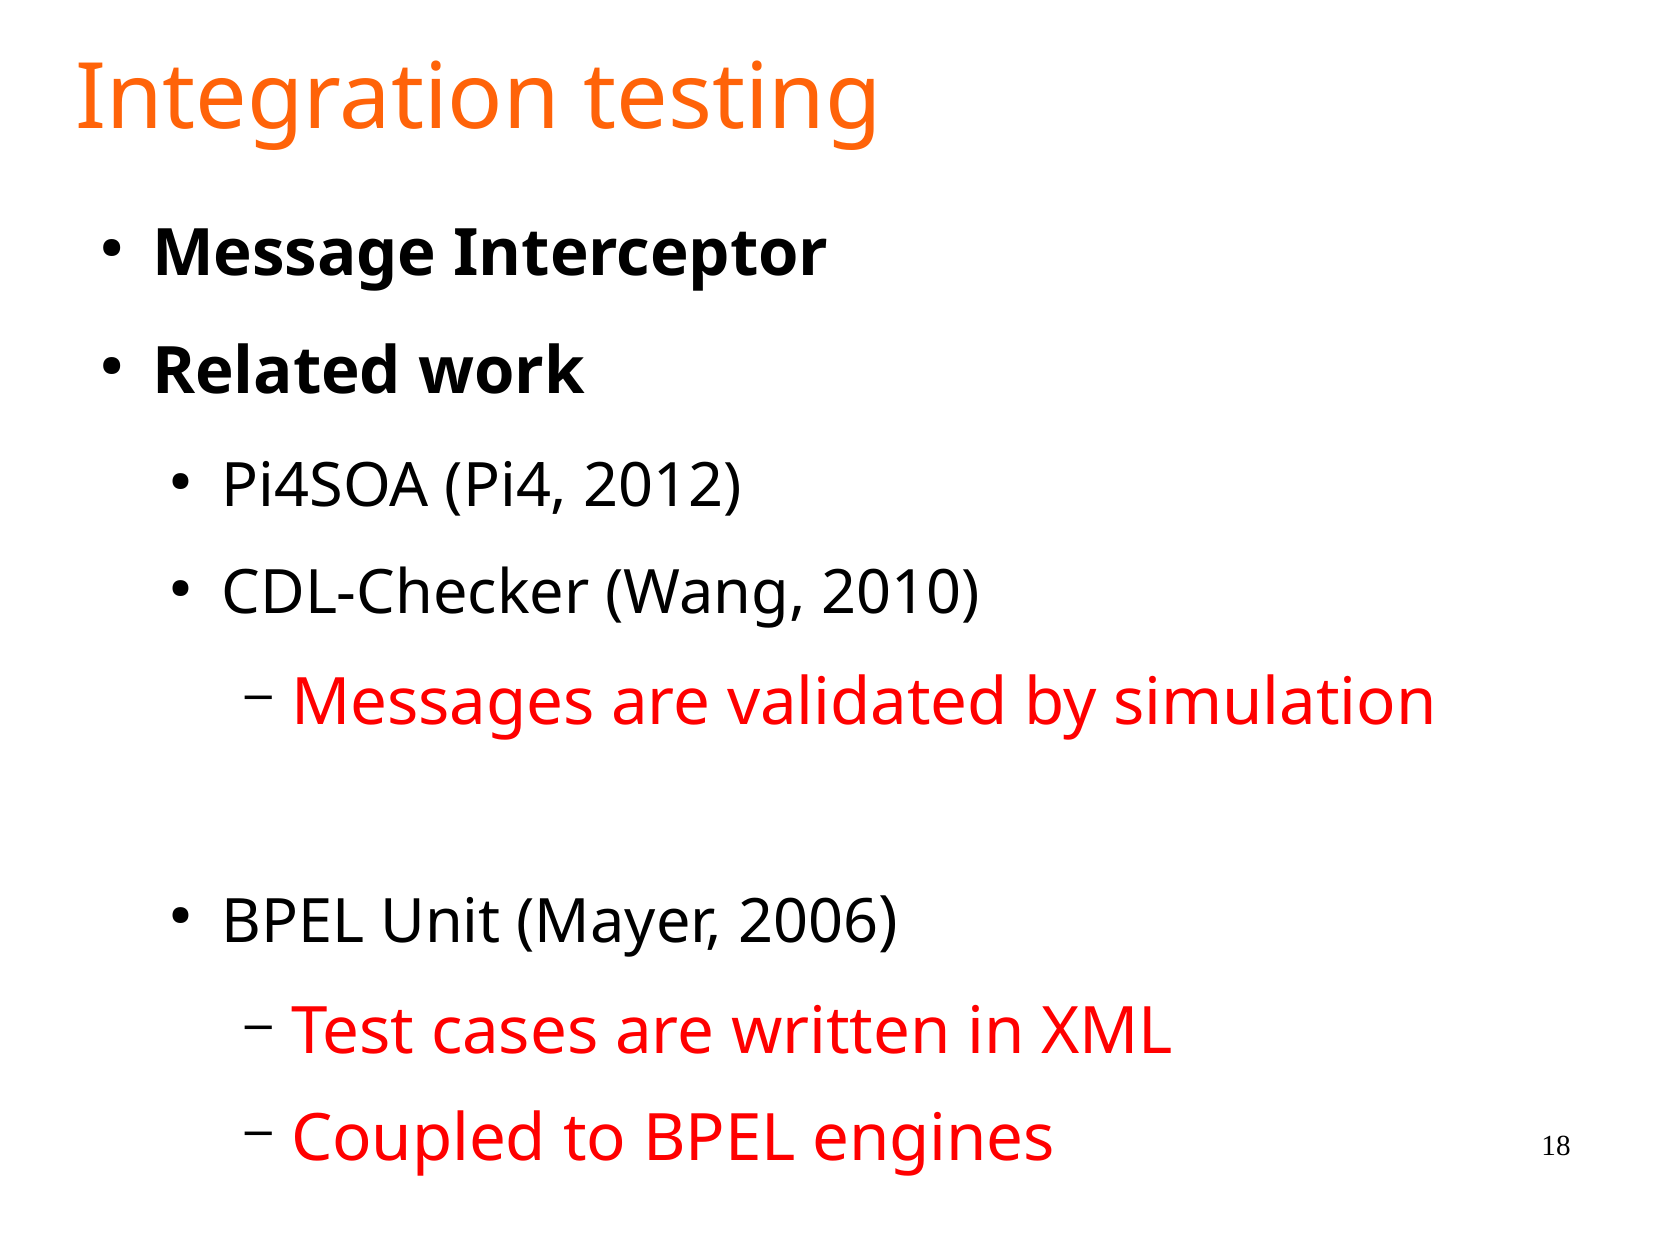

# Integration testing
Message Interceptor
Related work
Pi4SOA (Pi4, 2012)
CDL-Checker (Wang, 2010)
Messages are validated by simulation
BPEL Unit (Mayer, 2006)
Test cases are written in XML
Coupled to BPEL engines
18